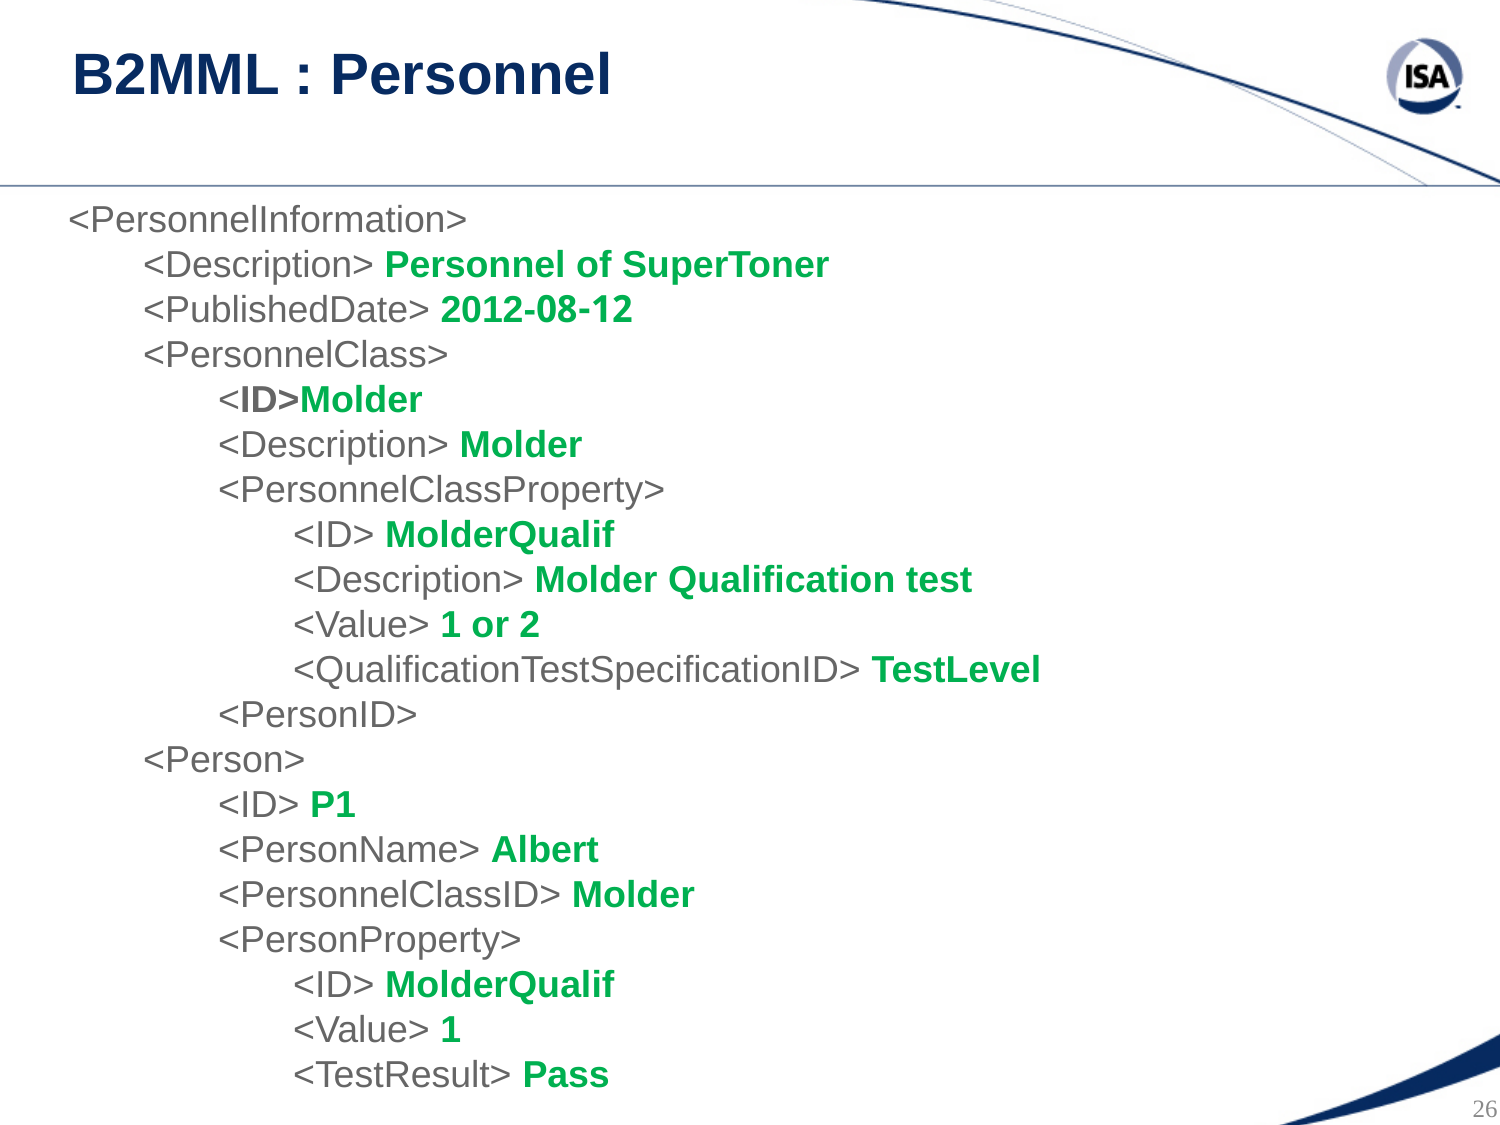

# B2MML : Personnel
<PersonnelInformation>
<Description> Personnel of SuperToner
<PublishedDate> 2012-‏12‏-08‏
<PersonnelClass>
<ID>Molder
<Description> Molder
<PersonnelClassProperty>
<ID> MolderQualif
<Description> Molder Qualification test
<Value> 1 or 2
<QualificationTestSpecificationID> TestLevel
<PersonID>
<Person>
<ID> P1
<PersonName> Albert
<PersonnelClassID> Molder
<PersonProperty>
<ID> MolderQualif
<Value> 1
<TestResult> Pass